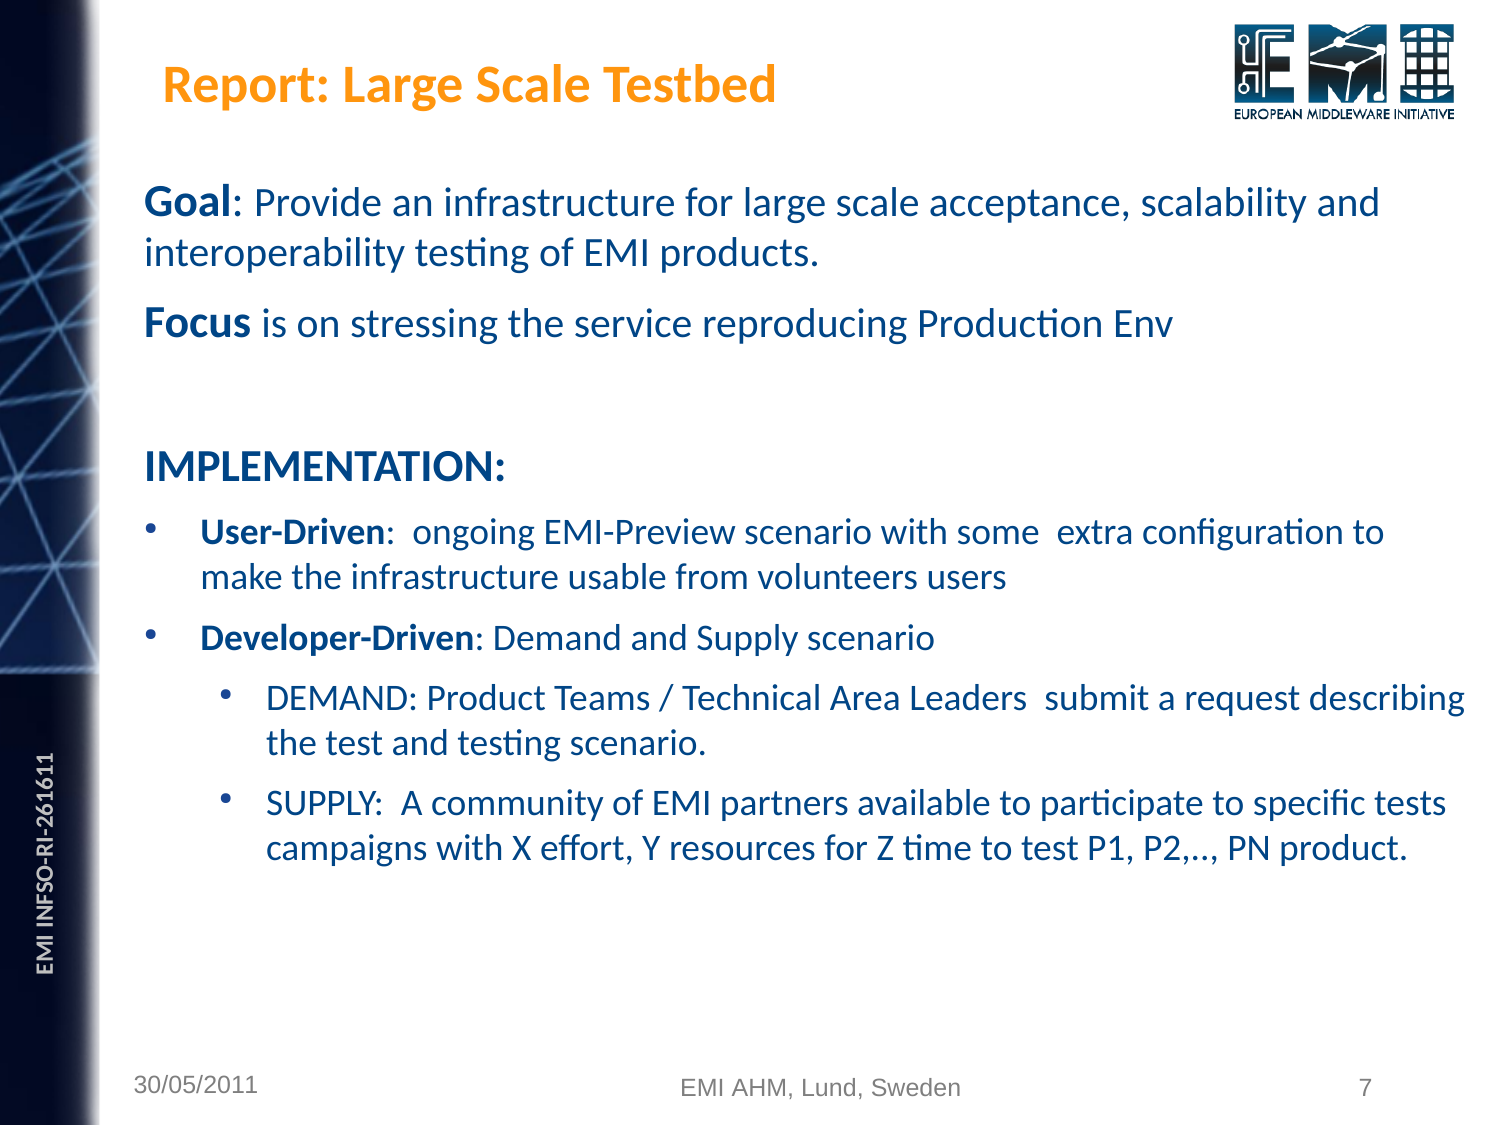

Report: Large Scale Testbed
# Goal: Provide an infrastructure for large scale acceptance, scalability and interoperability testing of EMI products.
Focus is on stressing the service reproducing Production Env
IMPLEMENTATION:
User-Driven: ongoing EMI-Preview scenario with some extra configuration to make the infrastructure usable from volunteers users
Developer-Driven: Demand and Supply scenario
DEMAND: Product Teams / Technical Area Leaders submit a request describing the test and testing scenario.
SUPPLY: A community of EMI partners available to participate to specific tests campaigns with X effort, Y resources for Z time to test P1, P2,.., PN product.
30/05/2011
EMI AHM, Lund, Sweden